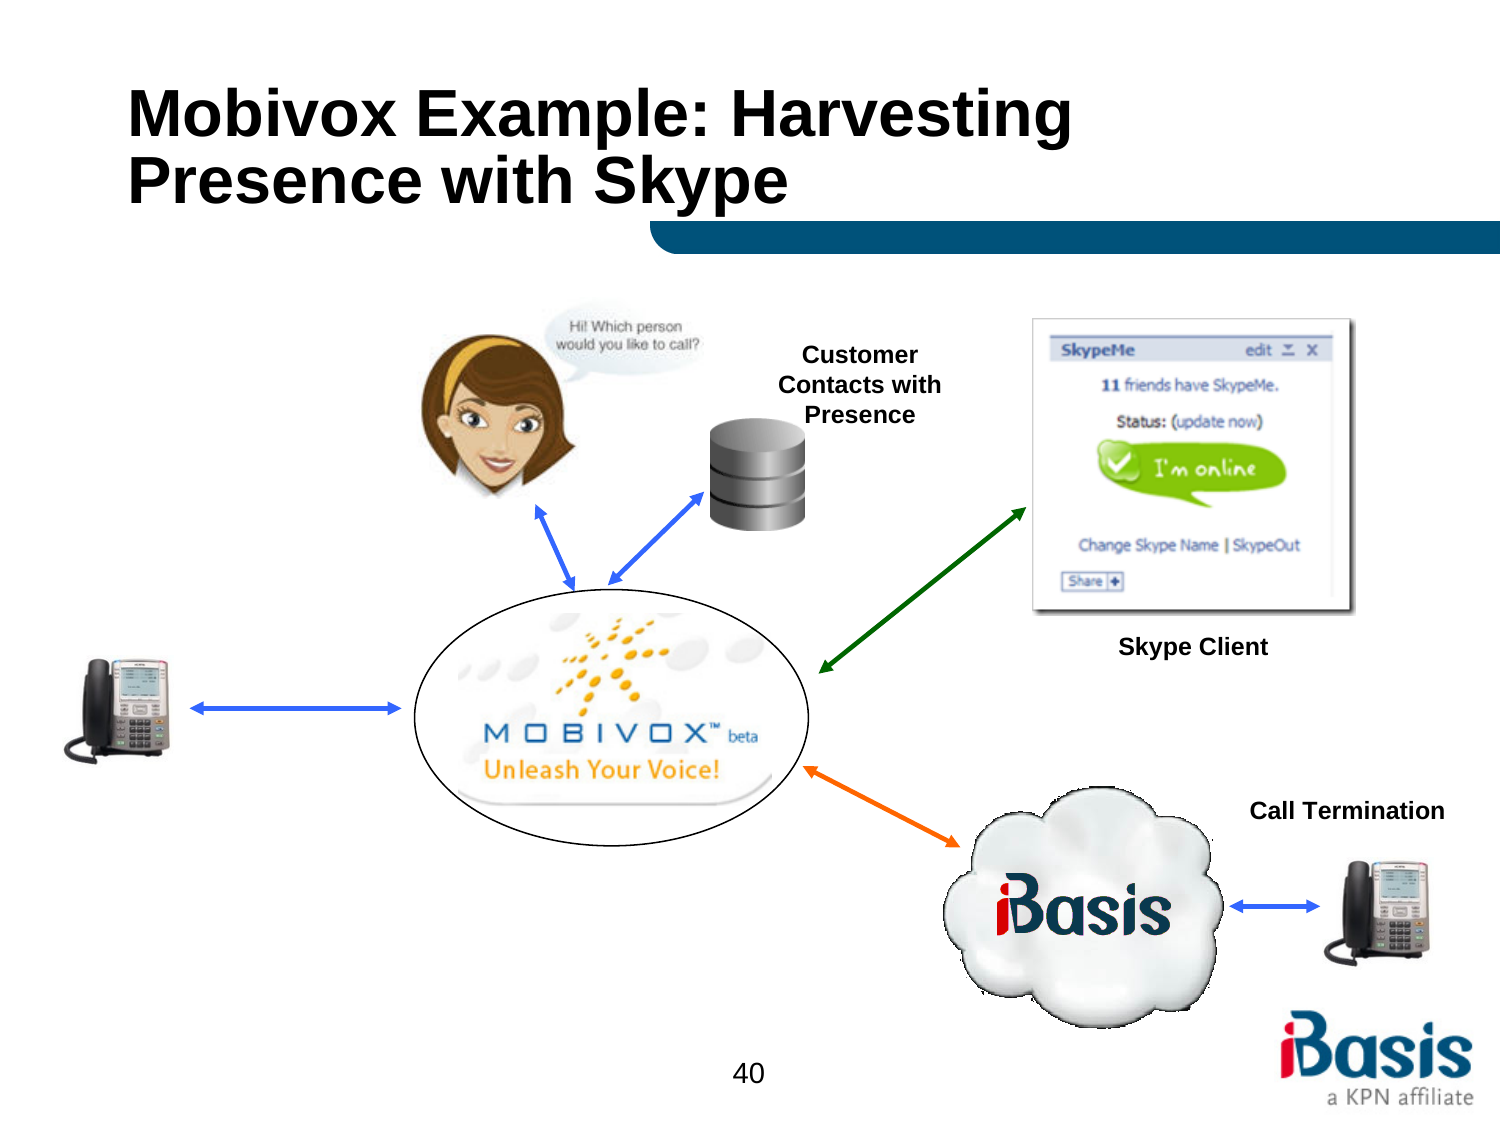

# Mobivox Example: Harvesting Presence with Skype
Customer Contacts with Presence
Skype Client
Call Termination